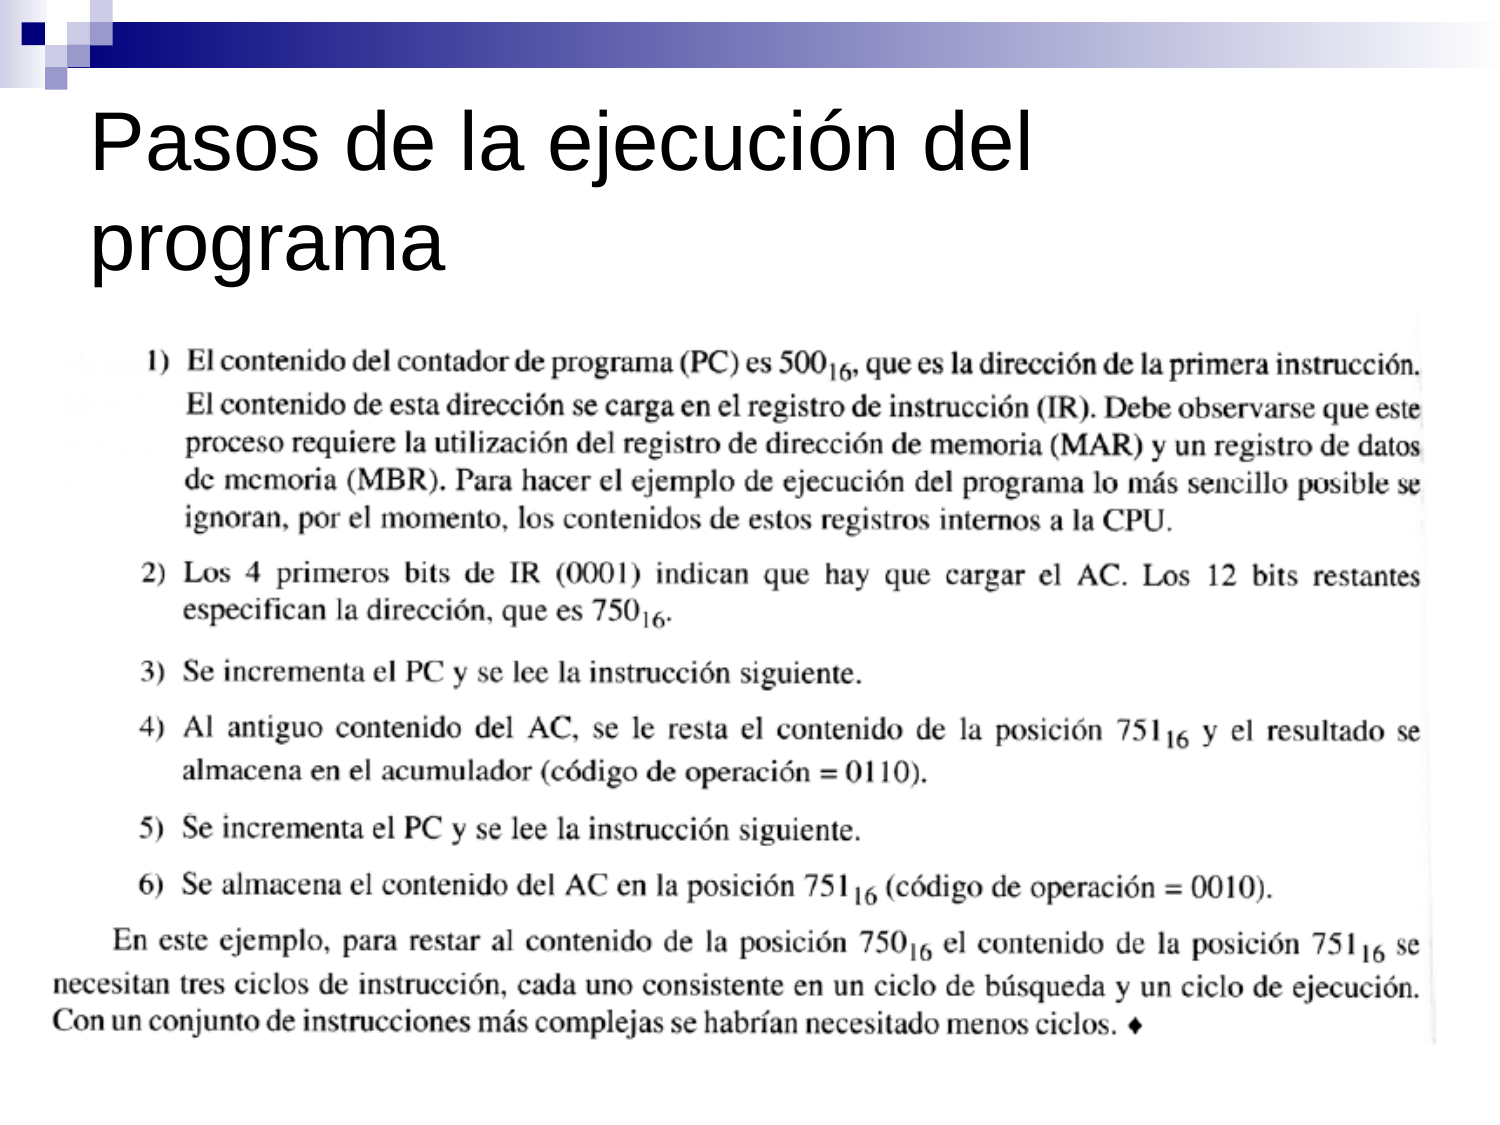

# Pasos de la ejecución del programa